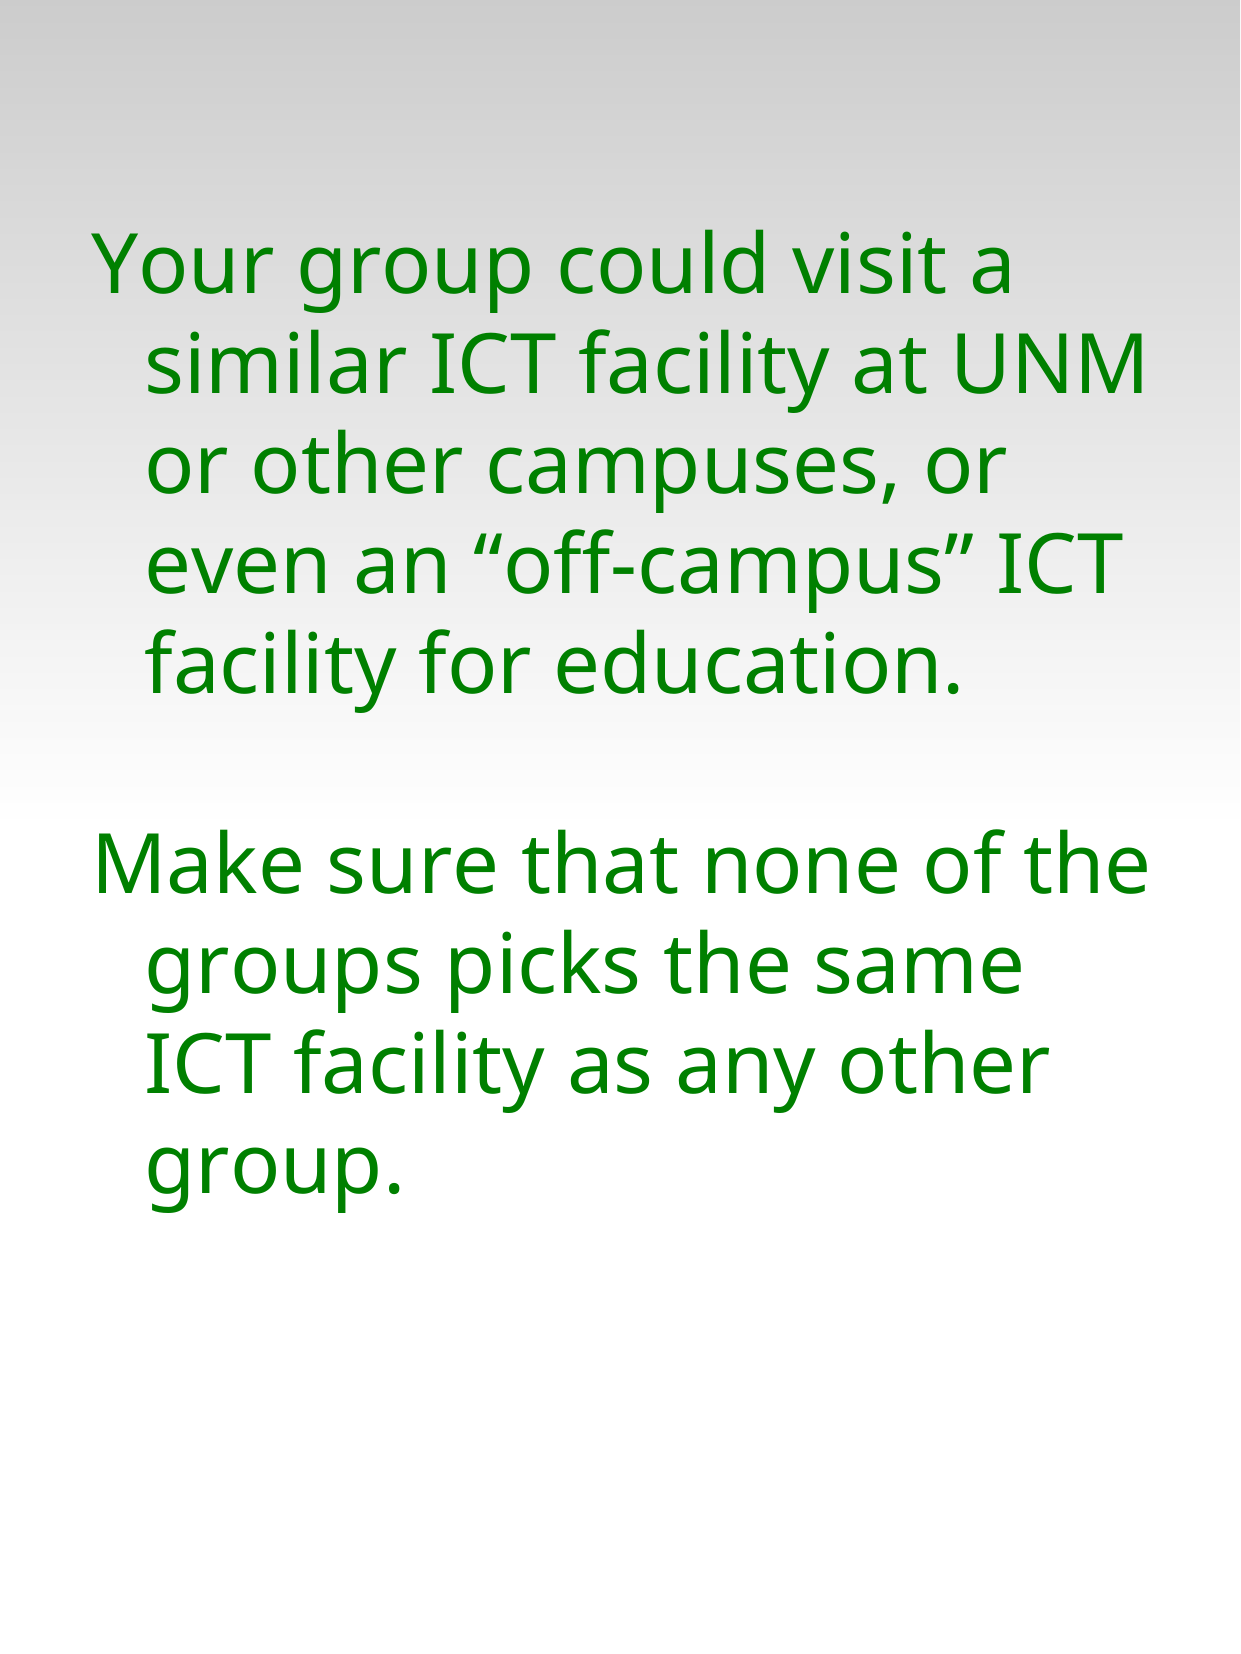

Your group could visit a similar ICT facility at UNM or other campuses, or even an “off-campus” ICT facility for education.
Make sure that none of the groups picks the same ICT facility as any other group.